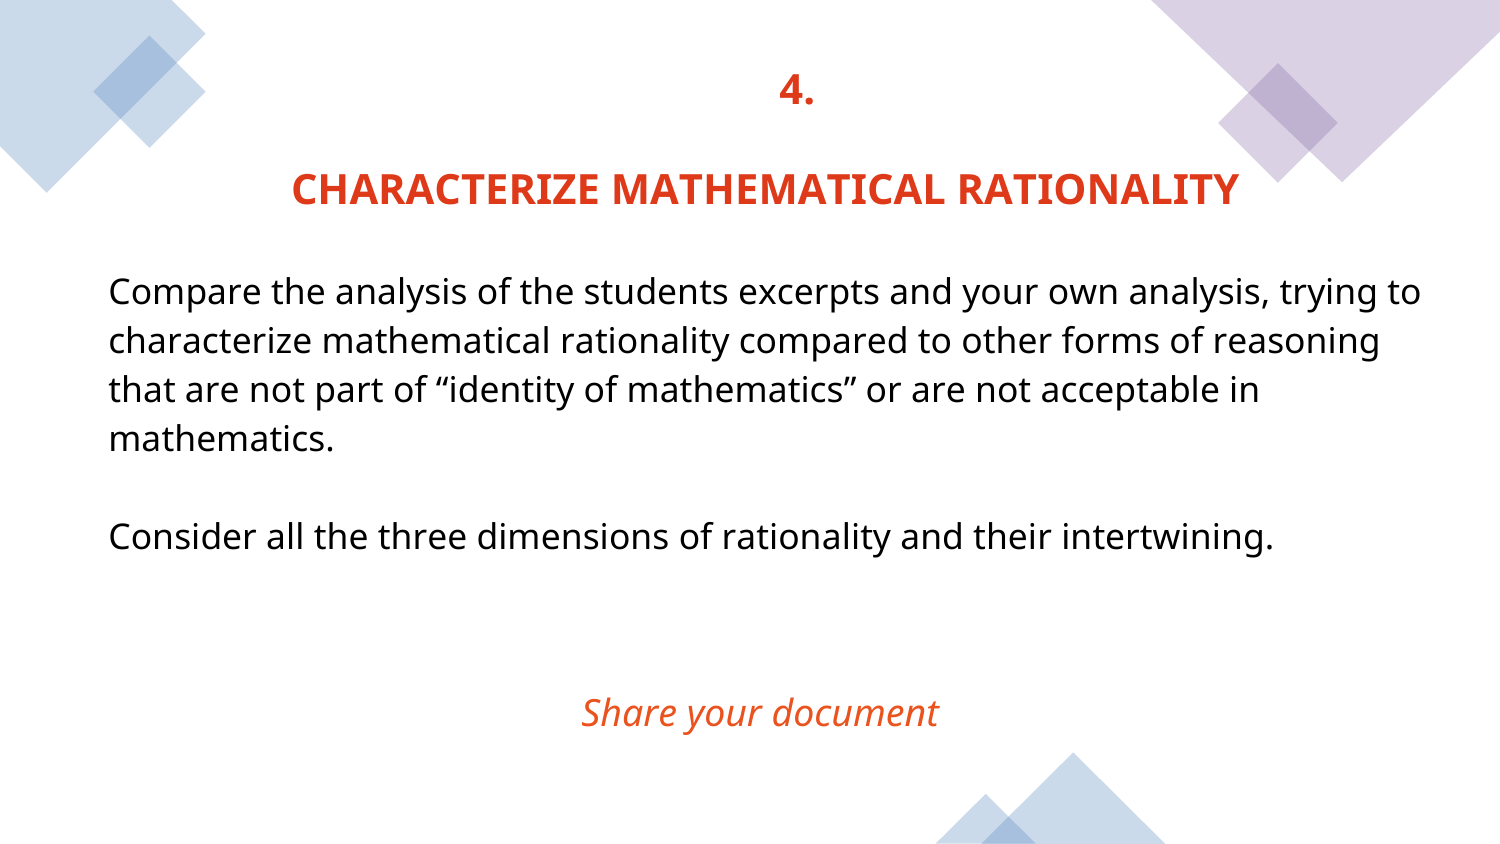

4.
CHARACTERIZE MATHEMATICAL RATIONALITY
Compare the analysis of the students excerpts and your own analysis, trying to characterize mathematical rationality compared to other forms of reasoning that are not part of “identity of mathematics” or are not acceptable in mathematics.
Consider all the three dimensions of rationality and their intertwining.
Share your document